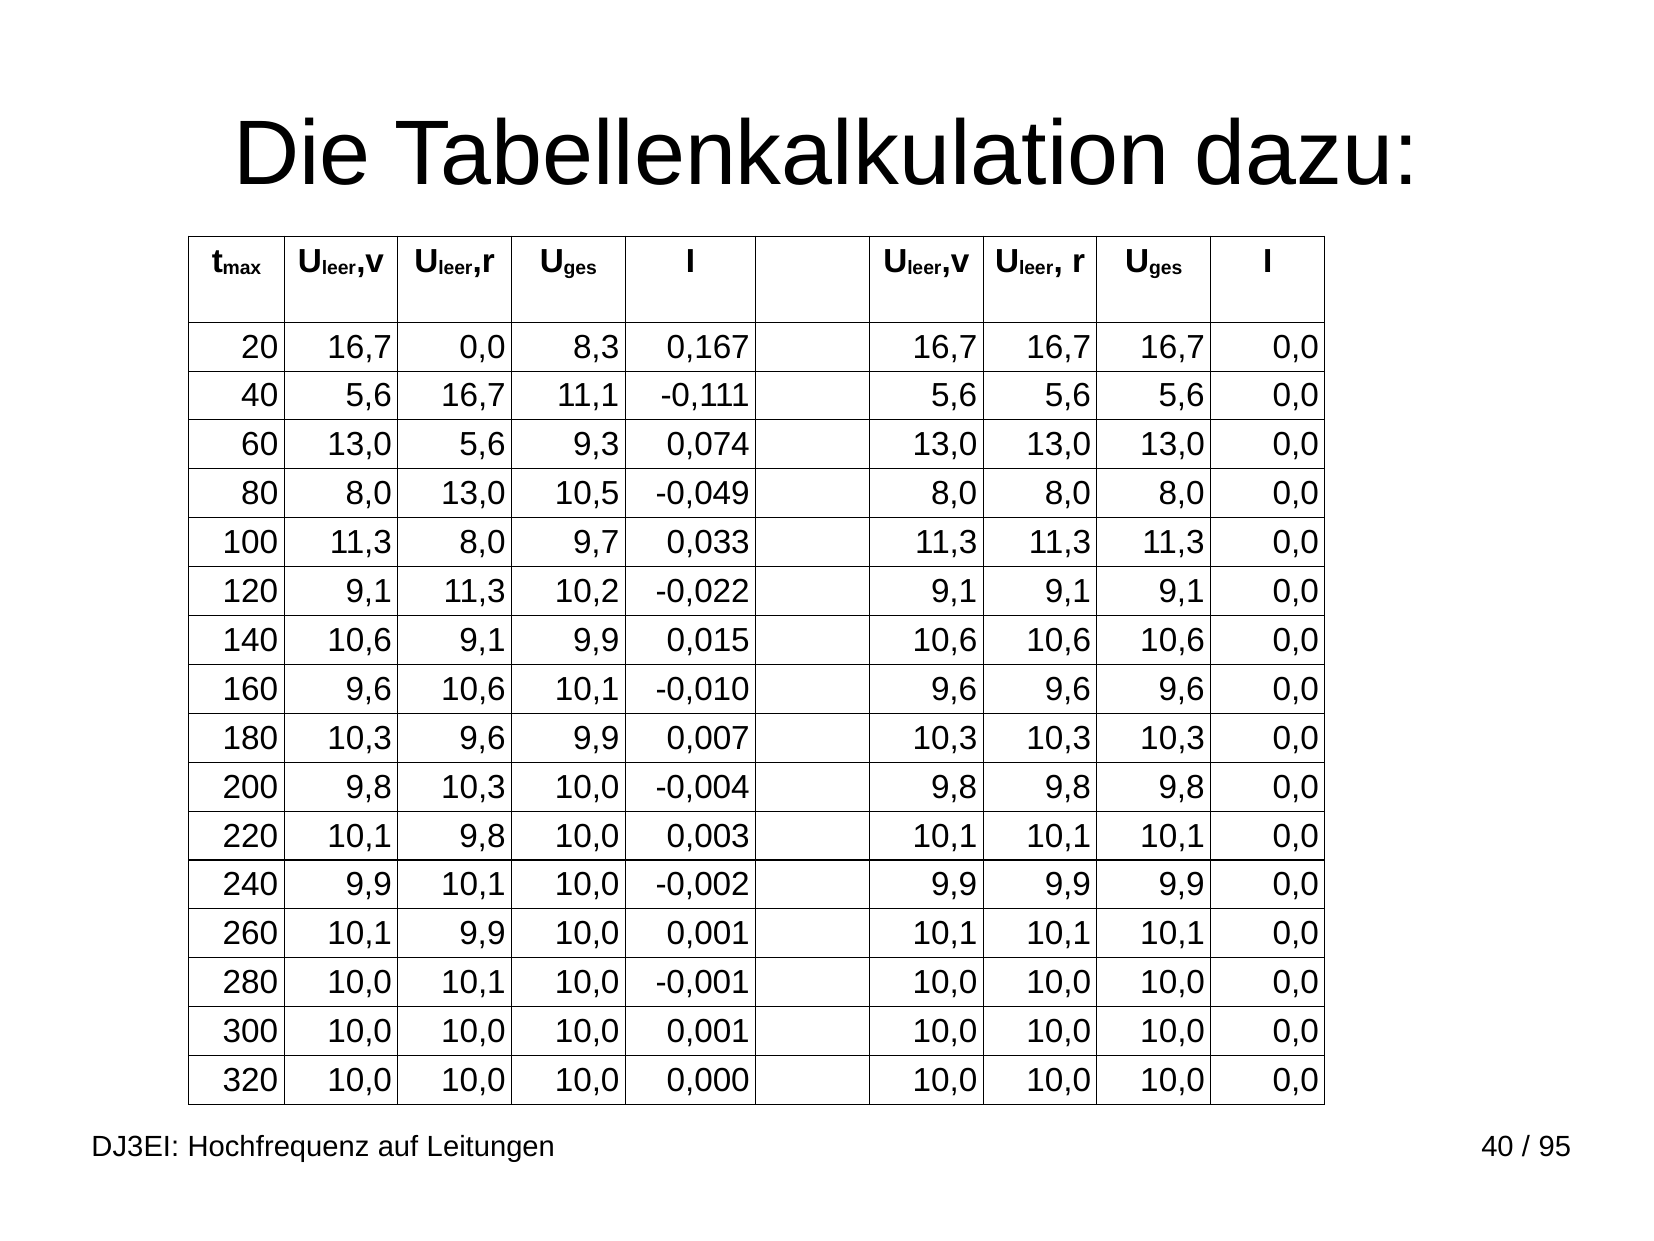

# Die Tabellenkalkulation dazu:
| tmax | Uleer,v | Uleer,r | Uges | I | | Uleer,v | Uleer, r | Uges | I |
| --- | --- | --- | --- | --- | --- | --- | --- | --- | --- |
| 20 | 16,7 | 0,0 | 8,3 | 0,167 | | 16,7 | 16,7 | 16,7 | 0,0 |
| 40 | 5,6 | 16,7 | 11,1 | -0,111 | | 5,6 | 5,6 | 5,6 | 0,0 |
| 60 | 13,0 | 5,6 | 9,3 | 0,074 | | 13,0 | 13,0 | 13,0 | 0,0 |
| 80 | 8,0 | 13,0 | 10,5 | -0,049 | | 8,0 | 8,0 | 8,0 | 0,0 |
| 100 | 11,3 | 8,0 | 9,7 | 0,033 | | 11,3 | 11,3 | 11,3 | 0,0 |
| 120 | 9,1 | 11,3 | 10,2 | -0,022 | | 9,1 | 9,1 | 9,1 | 0,0 |
| 140 | 10,6 | 9,1 | 9,9 | 0,015 | | 10,6 | 10,6 | 10,6 | 0,0 |
| 160 | 9,6 | 10,6 | 10,1 | -0,010 | | 9,6 | 9,6 | 9,6 | 0,0 |
| 180 | 10,3 | 9,6 | 9,9 | 0,007 | | 10,3 | 10,3 | 10,3 | 0,0 |
| 200 | 9,8 | 10,3 | 10,0 | -0,004 | | 9,8 | 9,8 | 9,8 | 0,0 |
| 220 | 10,1 | 9,8 | 10,0 | 0,003 | | 10,1 | 10,1 | 10,1 | 0,0 |
| 240 | 9,9 | 10,1 | 10,0 | -0,002 | | 9,9 | 9,9 | 9,9 | 0,0 |
| 260 | 10,1 | 9,9 | 10,0 | 0,001 | | 10,1 | 10,1 | 10,1 | 0,0 |
| 280 | 10,0 | 10,1 | 10,0 | -0,001 | | 10,0 | 10,0 | 10,0 | 0,0 |
| 300 | 10,0 | 10,0 | 10,0 | 0,001 | | 10,0 | 10,0 | 10,0 | 0,0 |
| 320 | 10,0 | 10,0 | 10,0 | 0,000 | | 10,0 | 10,0 | 10,0 | 0,0 |